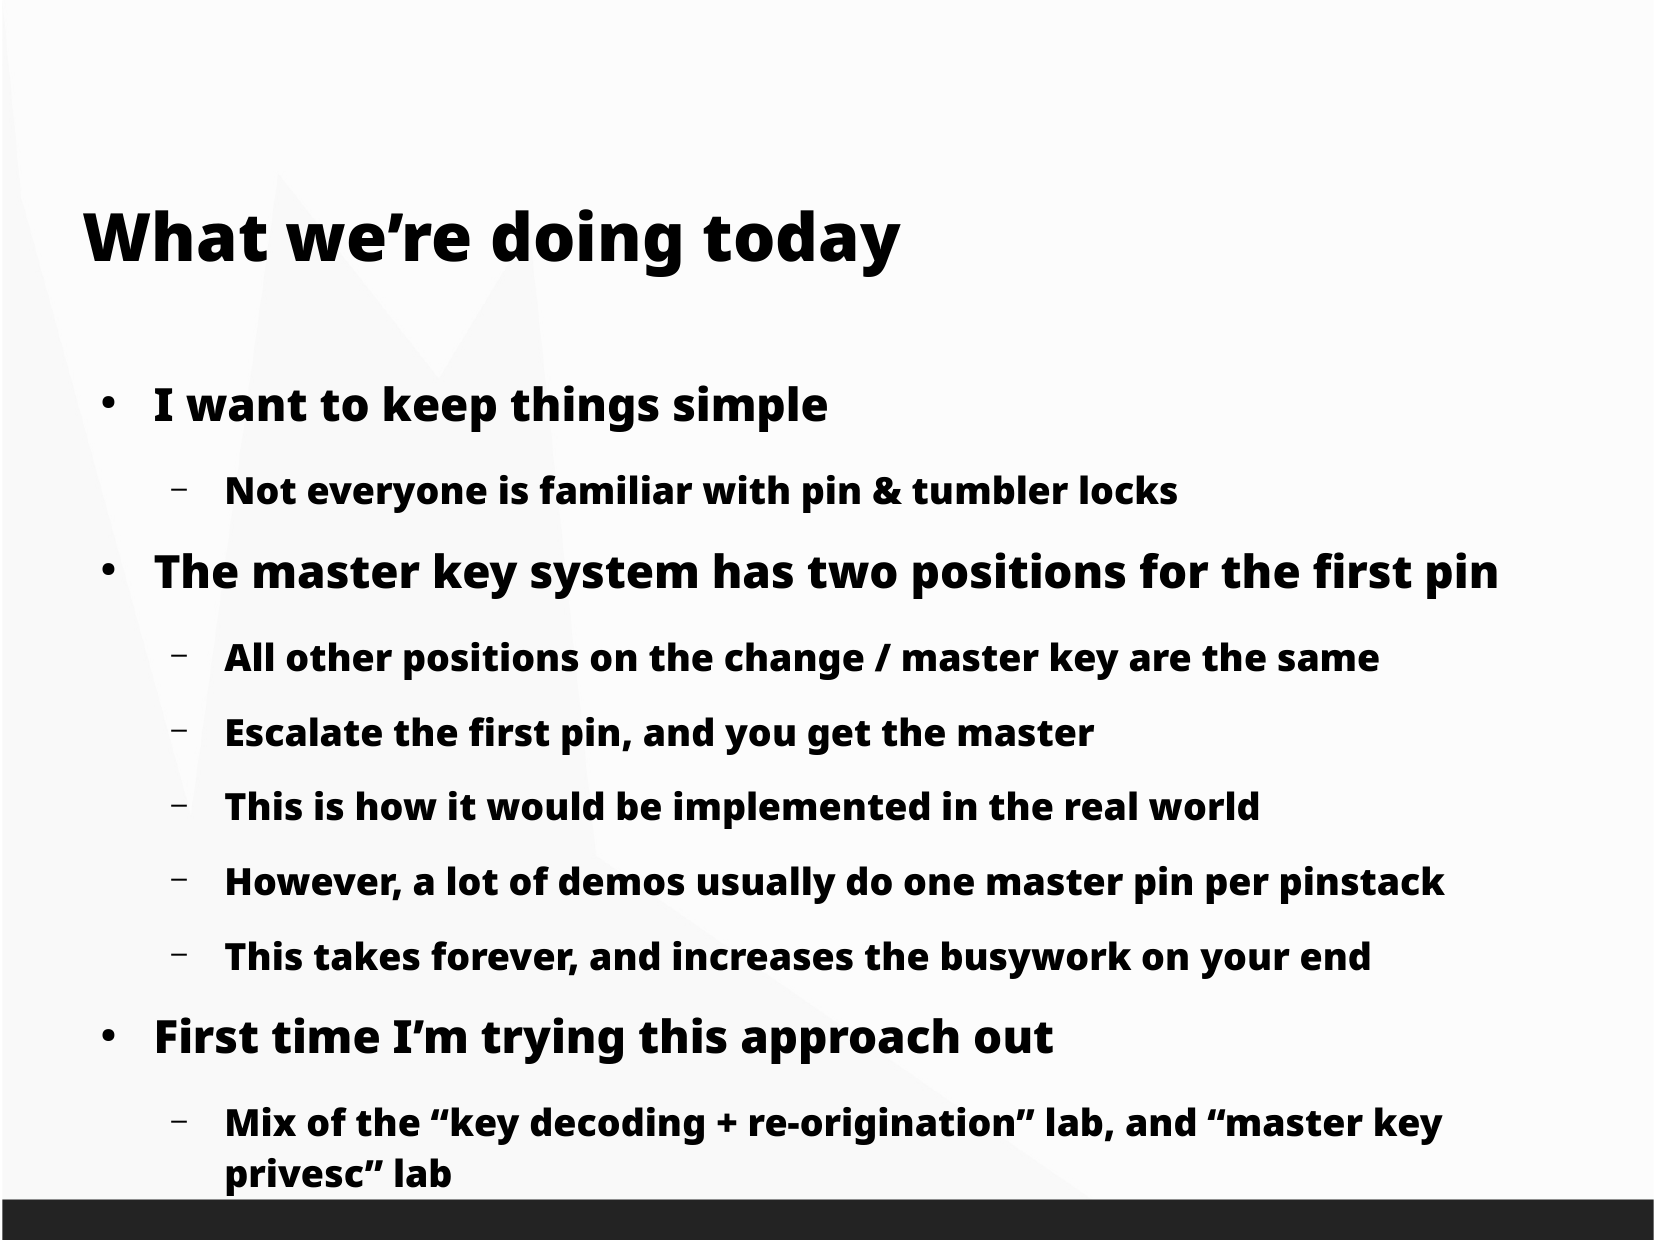

# What we’re doing today
I want to keep things simple
Not everyone is familiar with pin & tumbler locks
The master key system has two positions for the first pin
All other positions on the change / master key are the same
Escalate the first pin, and you get the master
This is how it would be implemented in the real world
However, a lot of demos usually do one master pin per pinstack
This takes forever, and increases the busywork on your end
First time I’m trying this approach out
Mix of the “key decoding + re-origination” lab, and “master key privesc” lab